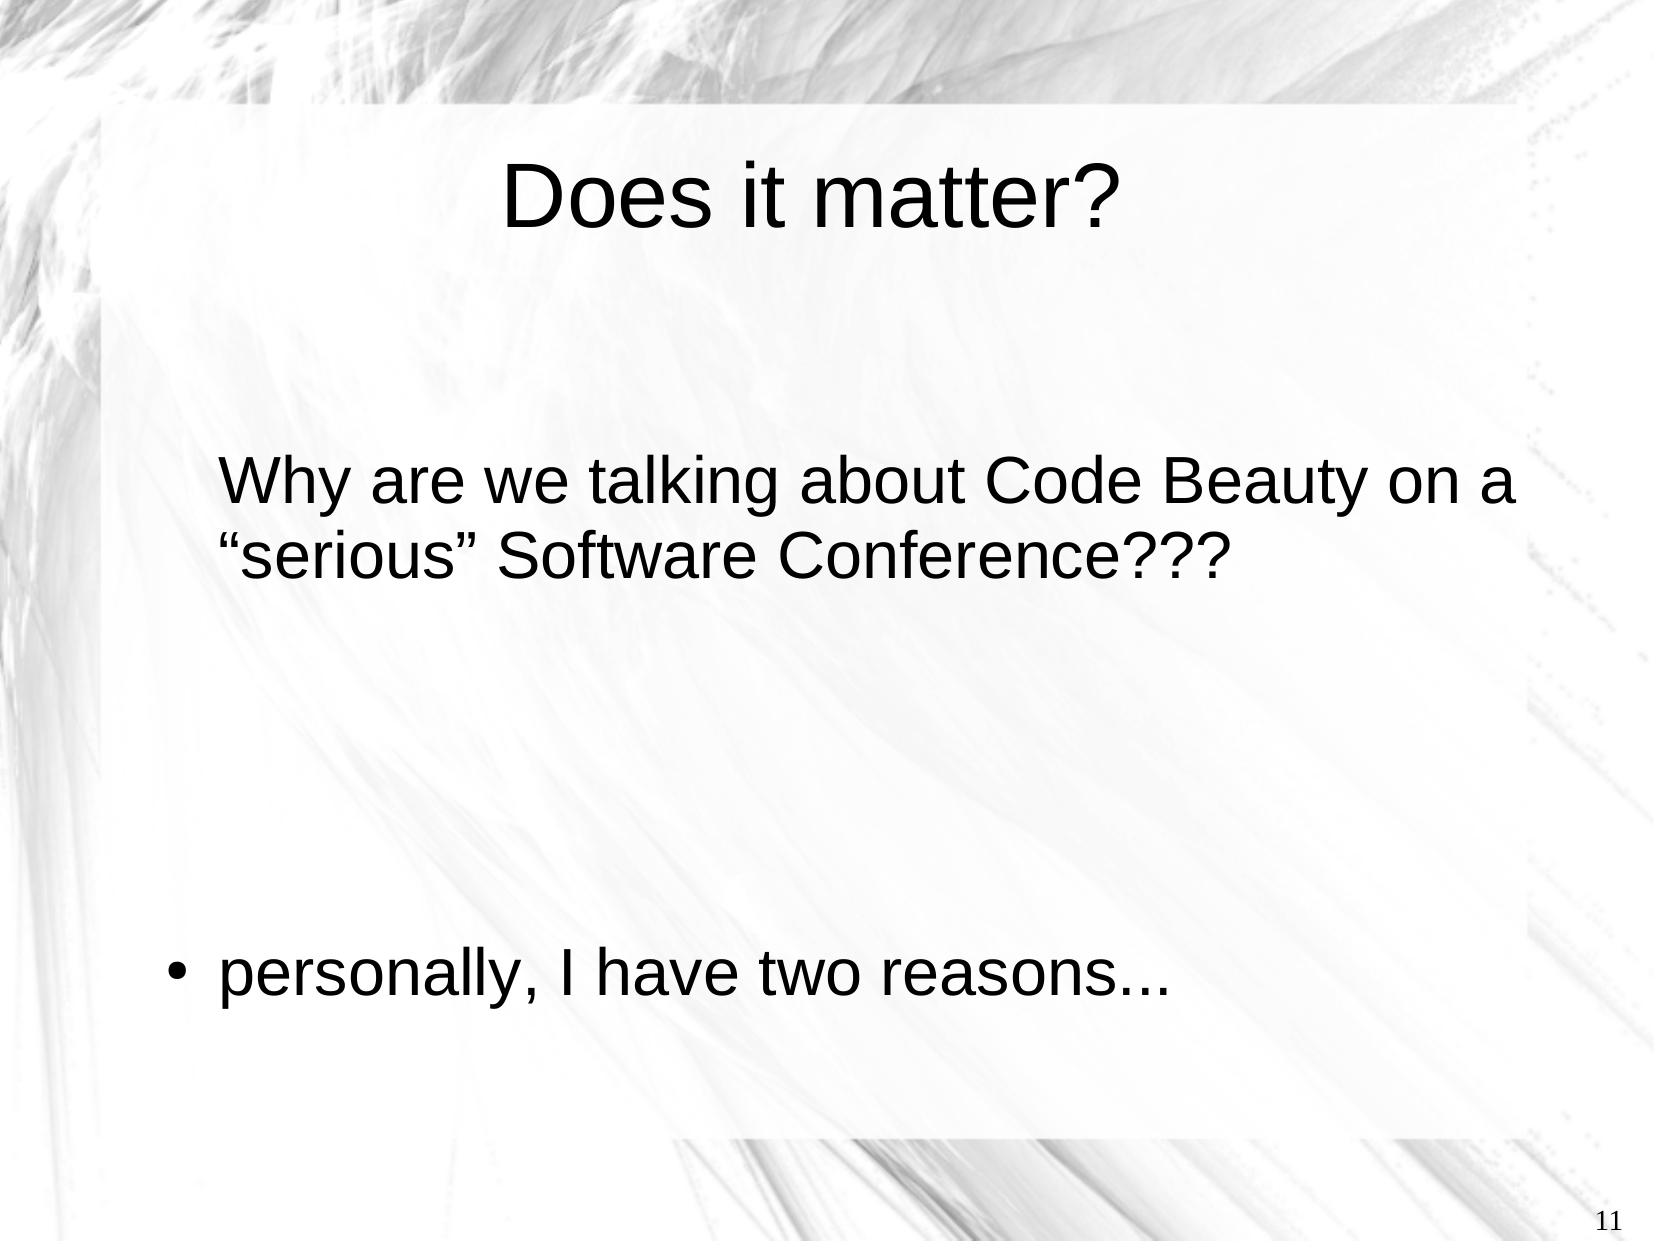

# Does it matter?
Why are we talking about Code Beauty on a “serious” Software Conference???
personally, I have two reasons...
11